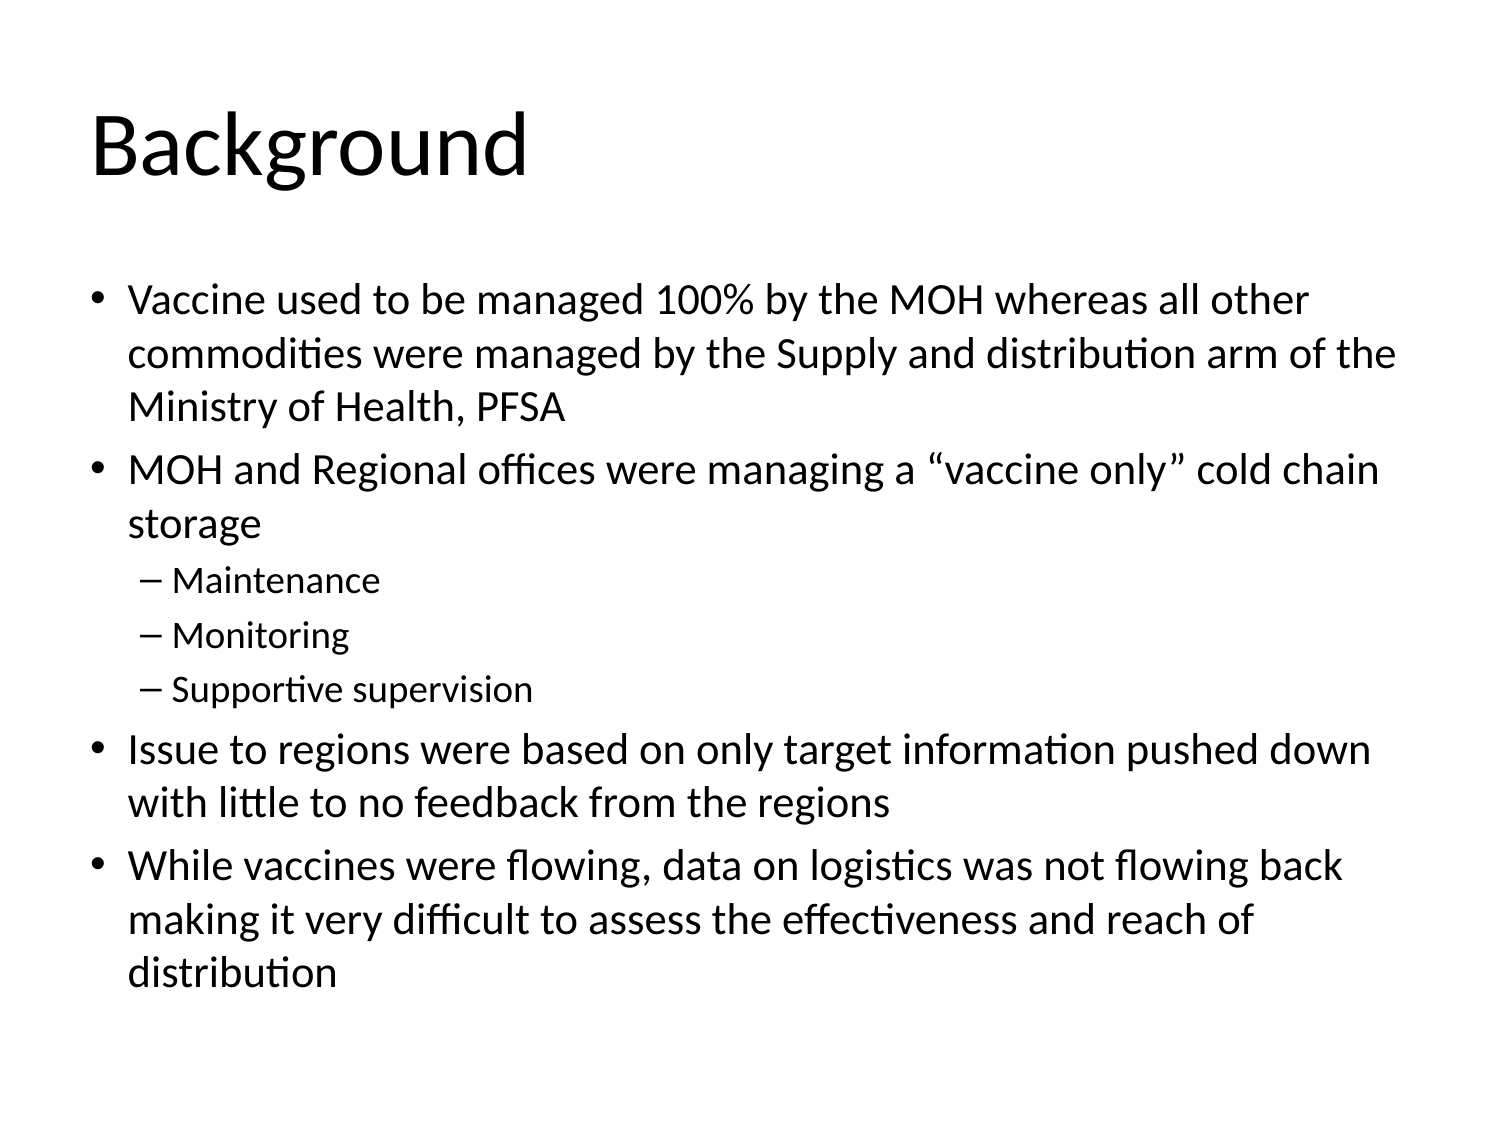

# Background
Vaccine used to be managed 100% by the MOH whereas all other commodities were managed by the Supply and distribution arm of the Ministry of Health, PFSA
MOH and Regional offices were managing a “vaccine only” cold chain storage
Maintenance
Monitoring
Supportive supervision
Issue to regions were based on only target information pushed down with little to no feedback from the regions
While vaccines were flowing, data on logistics was not flowing back making it very difficult to assess the effectiveness and reach of distribution